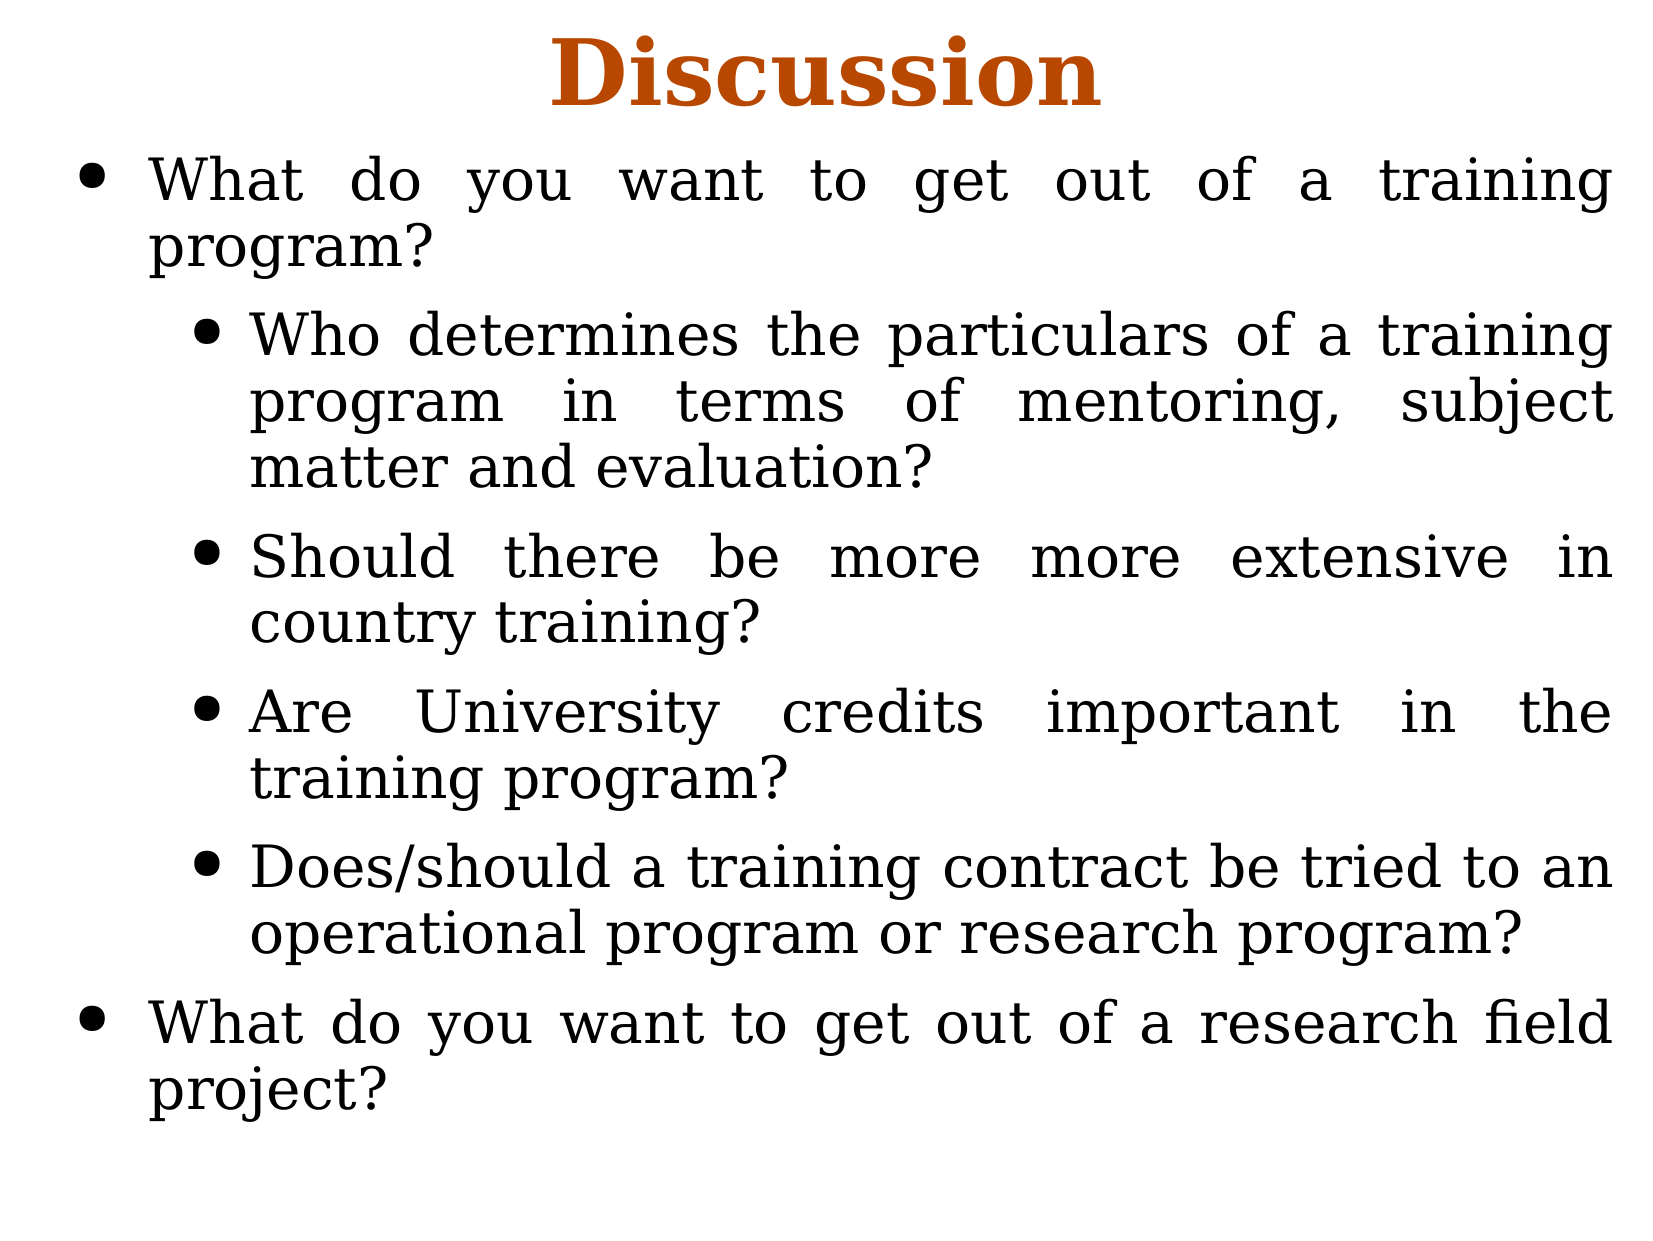

Discussion
What do you want to get out of a training program?
Who determines the particulars of a training program in terms of mentoring, subject matter and evaluation?
Should there be more more extensive in country training?
Are University credits important in the training program?
Does/should a training contract be tried to an operational program or research program?
What do you want to get out of a research field project?